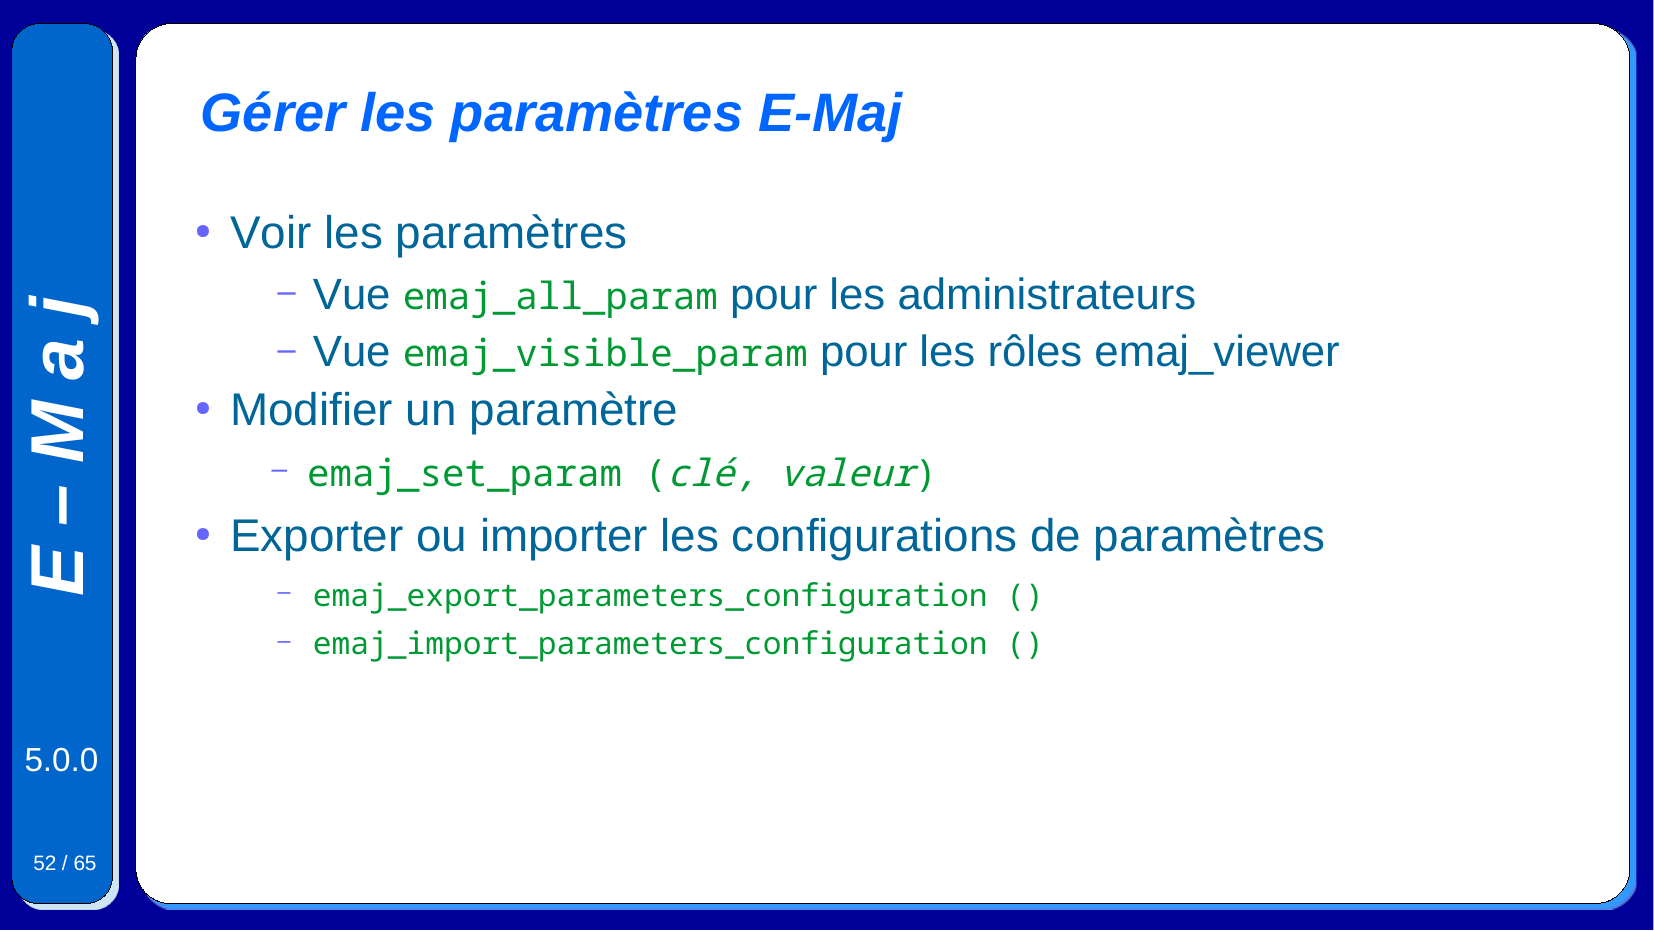

# Gérer les paramètres E-Maj
Voir les paramètres
Vue emaj_all_param pour les administrateurs
Vue emaj_visible_param pour les rôles emaj_viewer
Modifier un paramètre
emaj_set_param (clé, valeur)
Exporter ou importer les configurations de paramètres
emaj_export_parameters_configuration ()
emaj_import_parameters_configuration ()